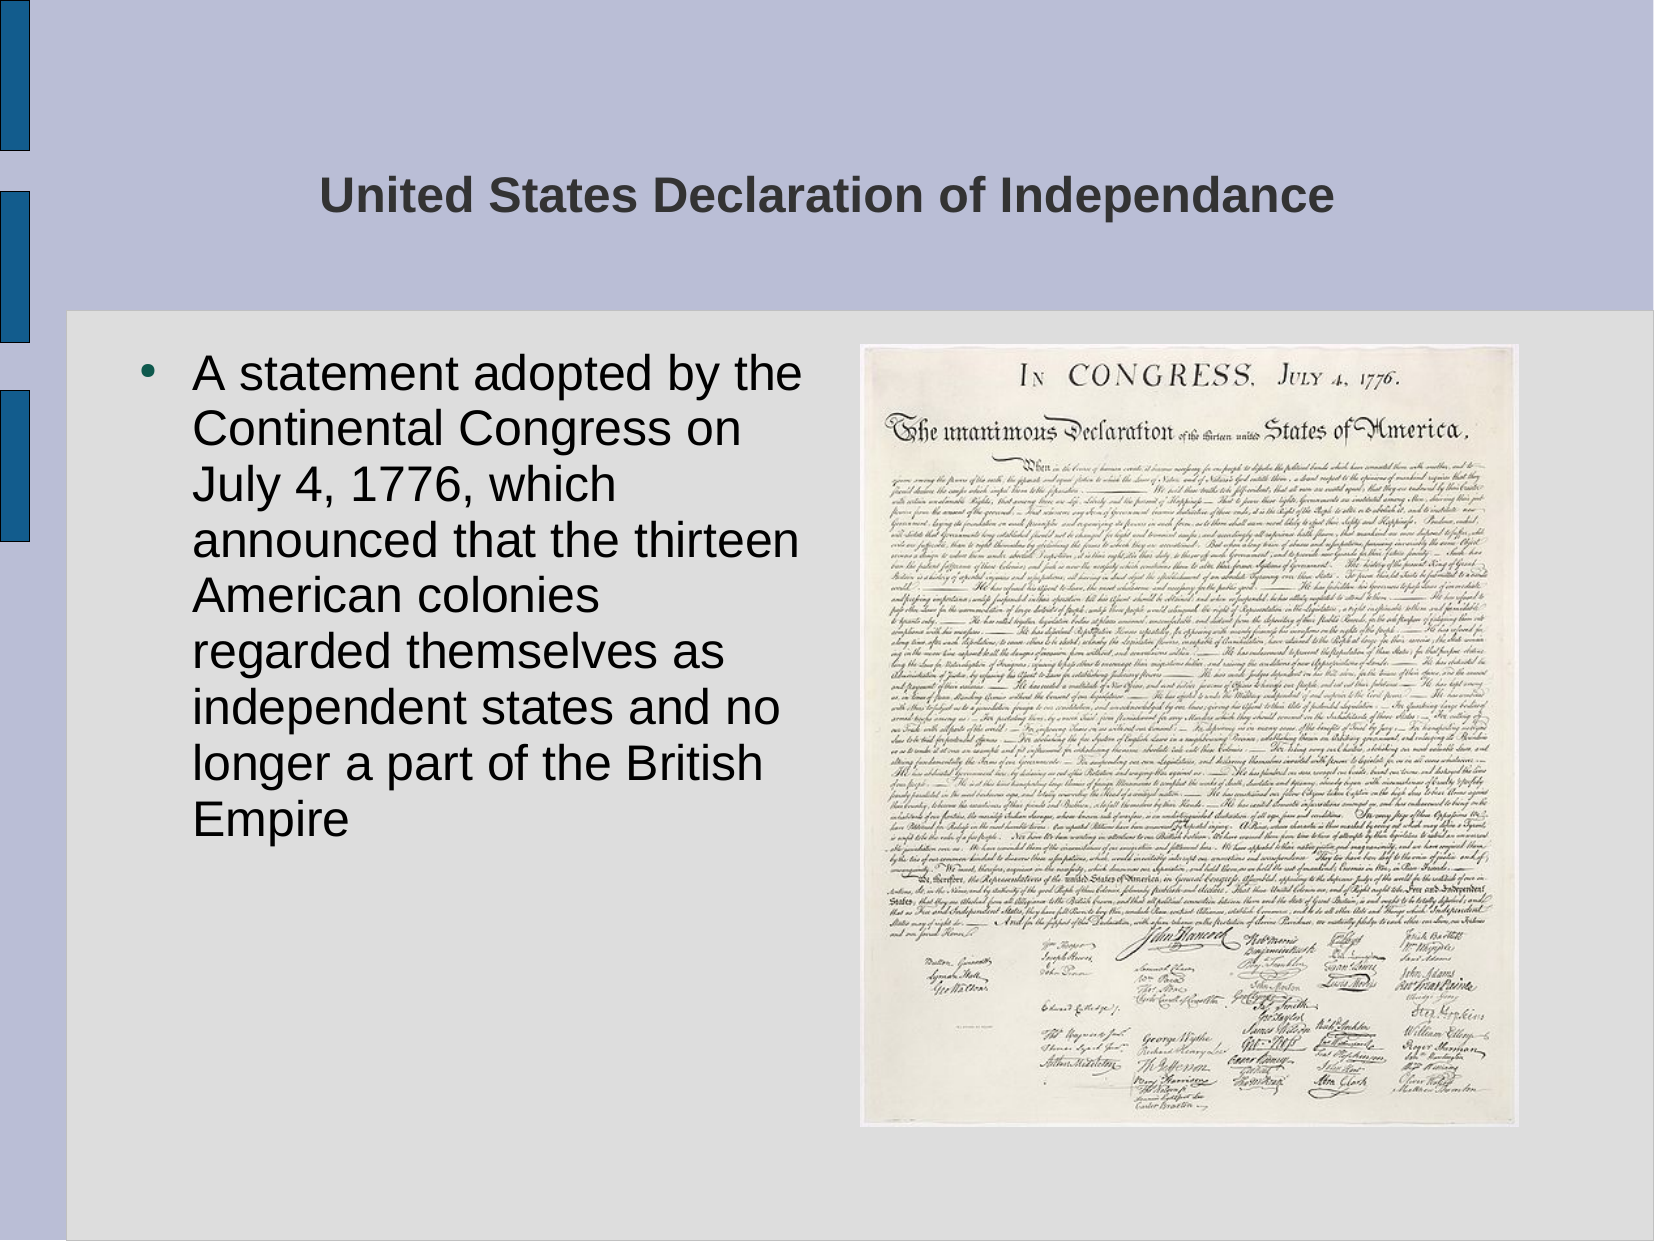

# United States Declaration of Independance
A statement adopted by the Continental Congress on July 4, 1776, which announced that the thirteen American colonies regarded themselves as independent states and no longer a part of the British Empire